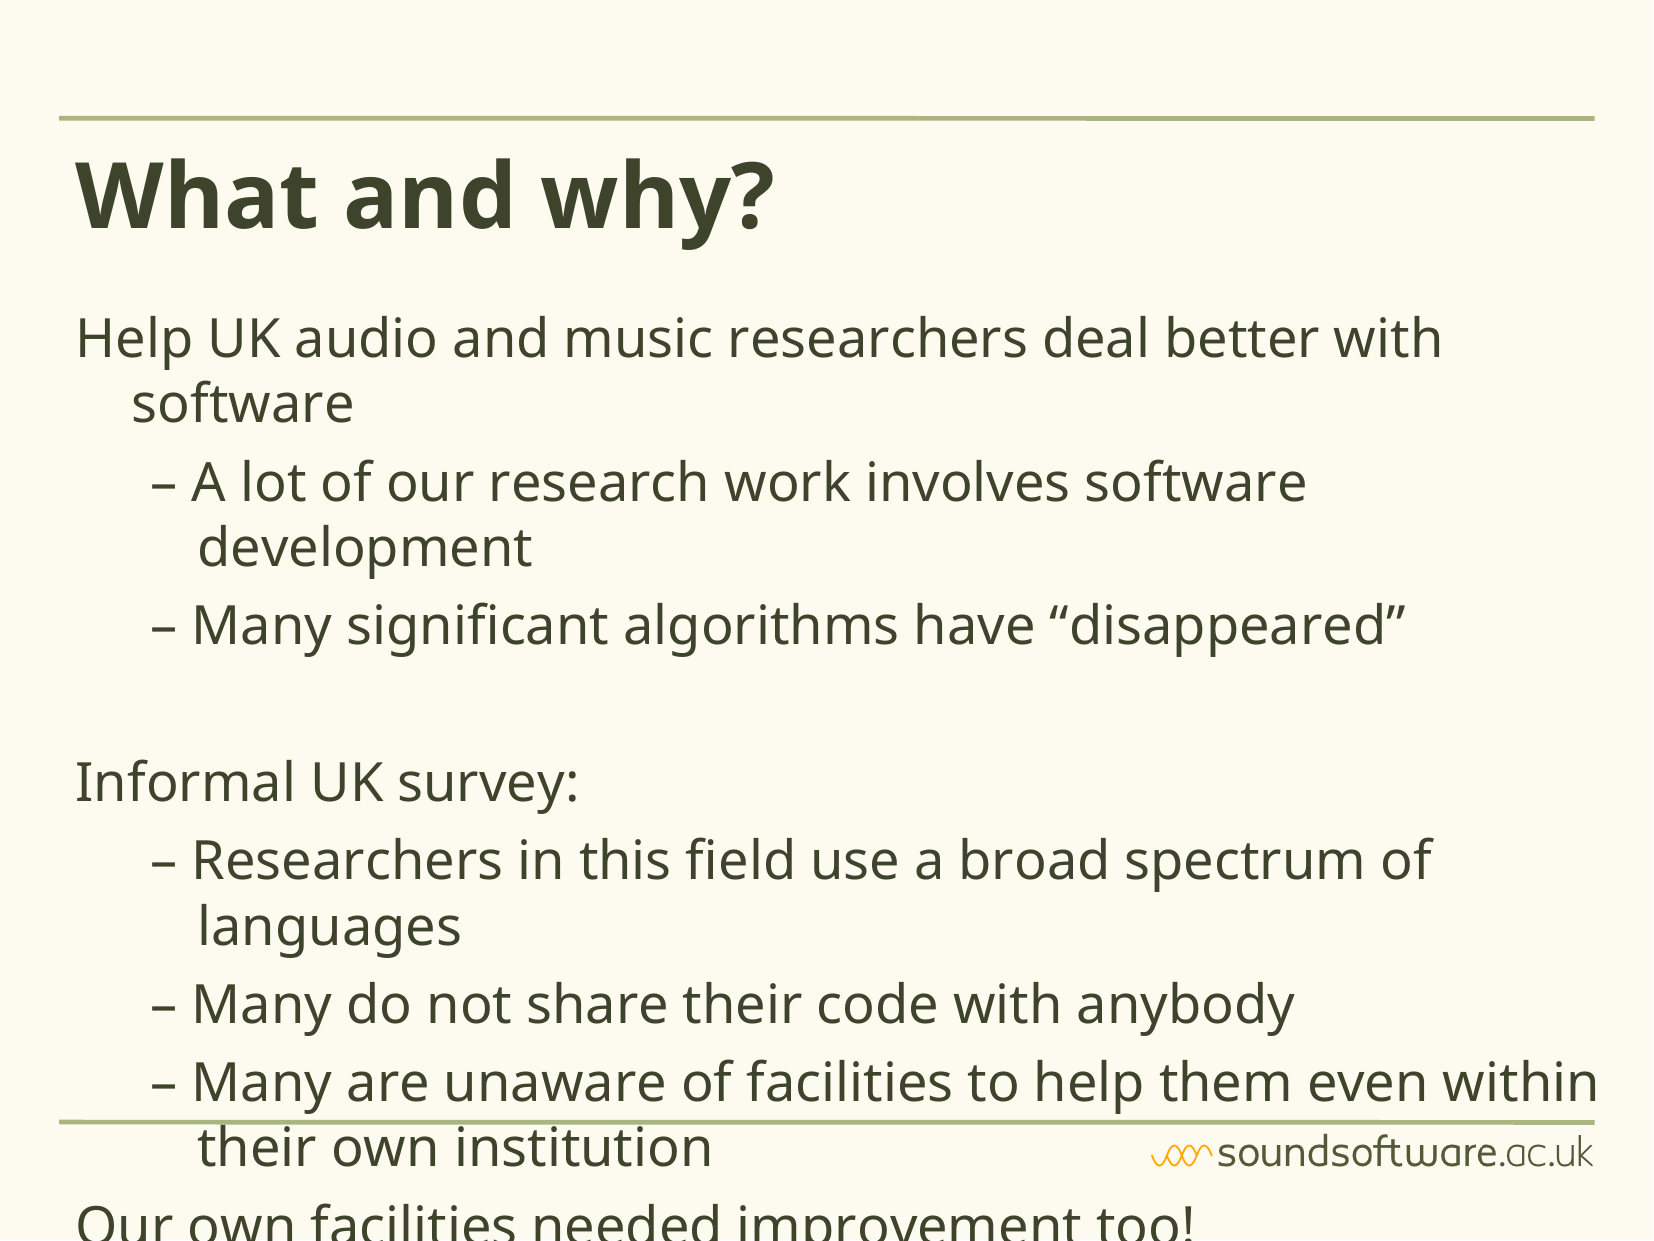

# What and why?
Help UK audio and music researchers deal better with software
– A lot of our research work involves software development
– Many significant algorithms have “disappeared”
Informal UK survey:
– Researchers in this field use a broad spectrum of languages
– Many do not share their code with anybody
– Many are unaware of facilities to help them even within their own institution
Our own facilities needed improvement too!